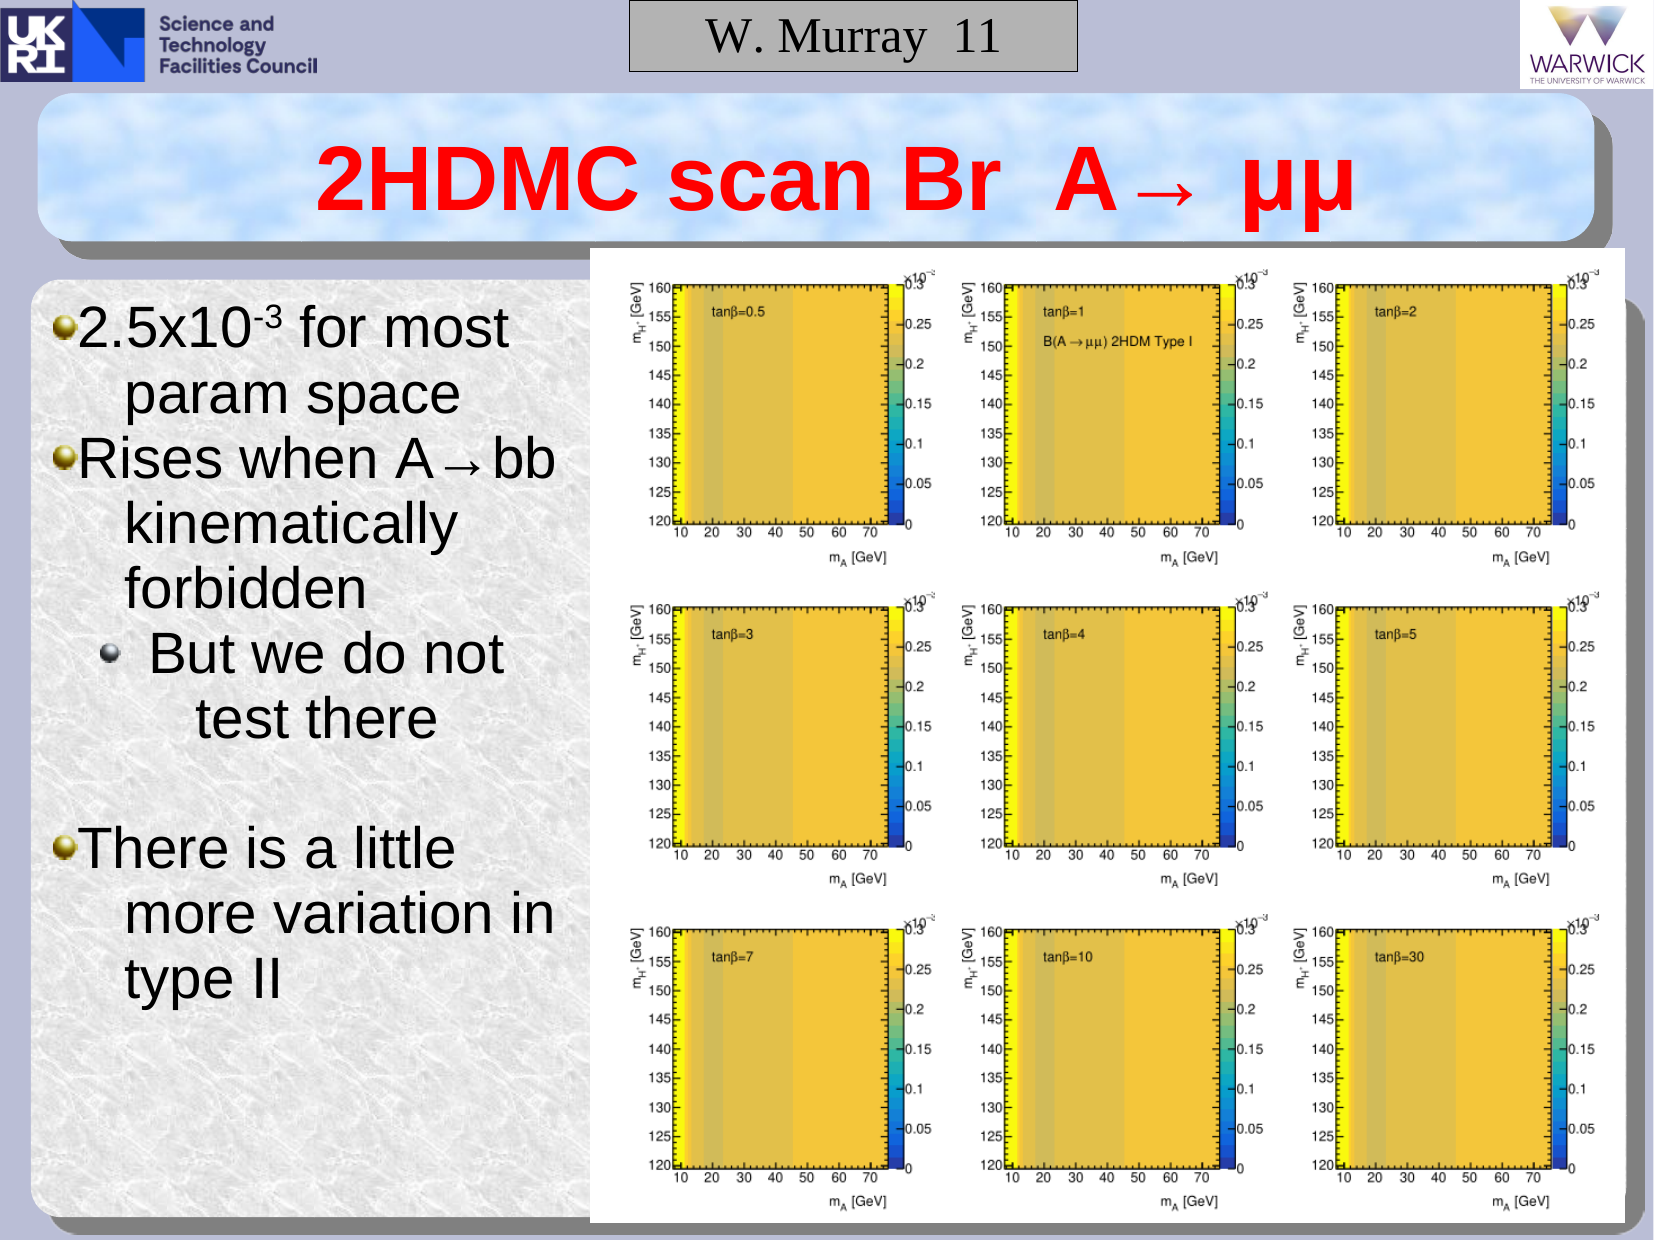

# 2HDMC scan Br A→ μμ
2.5x10-3 for most param space
Rises when A→bb kinematically forbidden
But we do not test there
There is a little more variation in type II